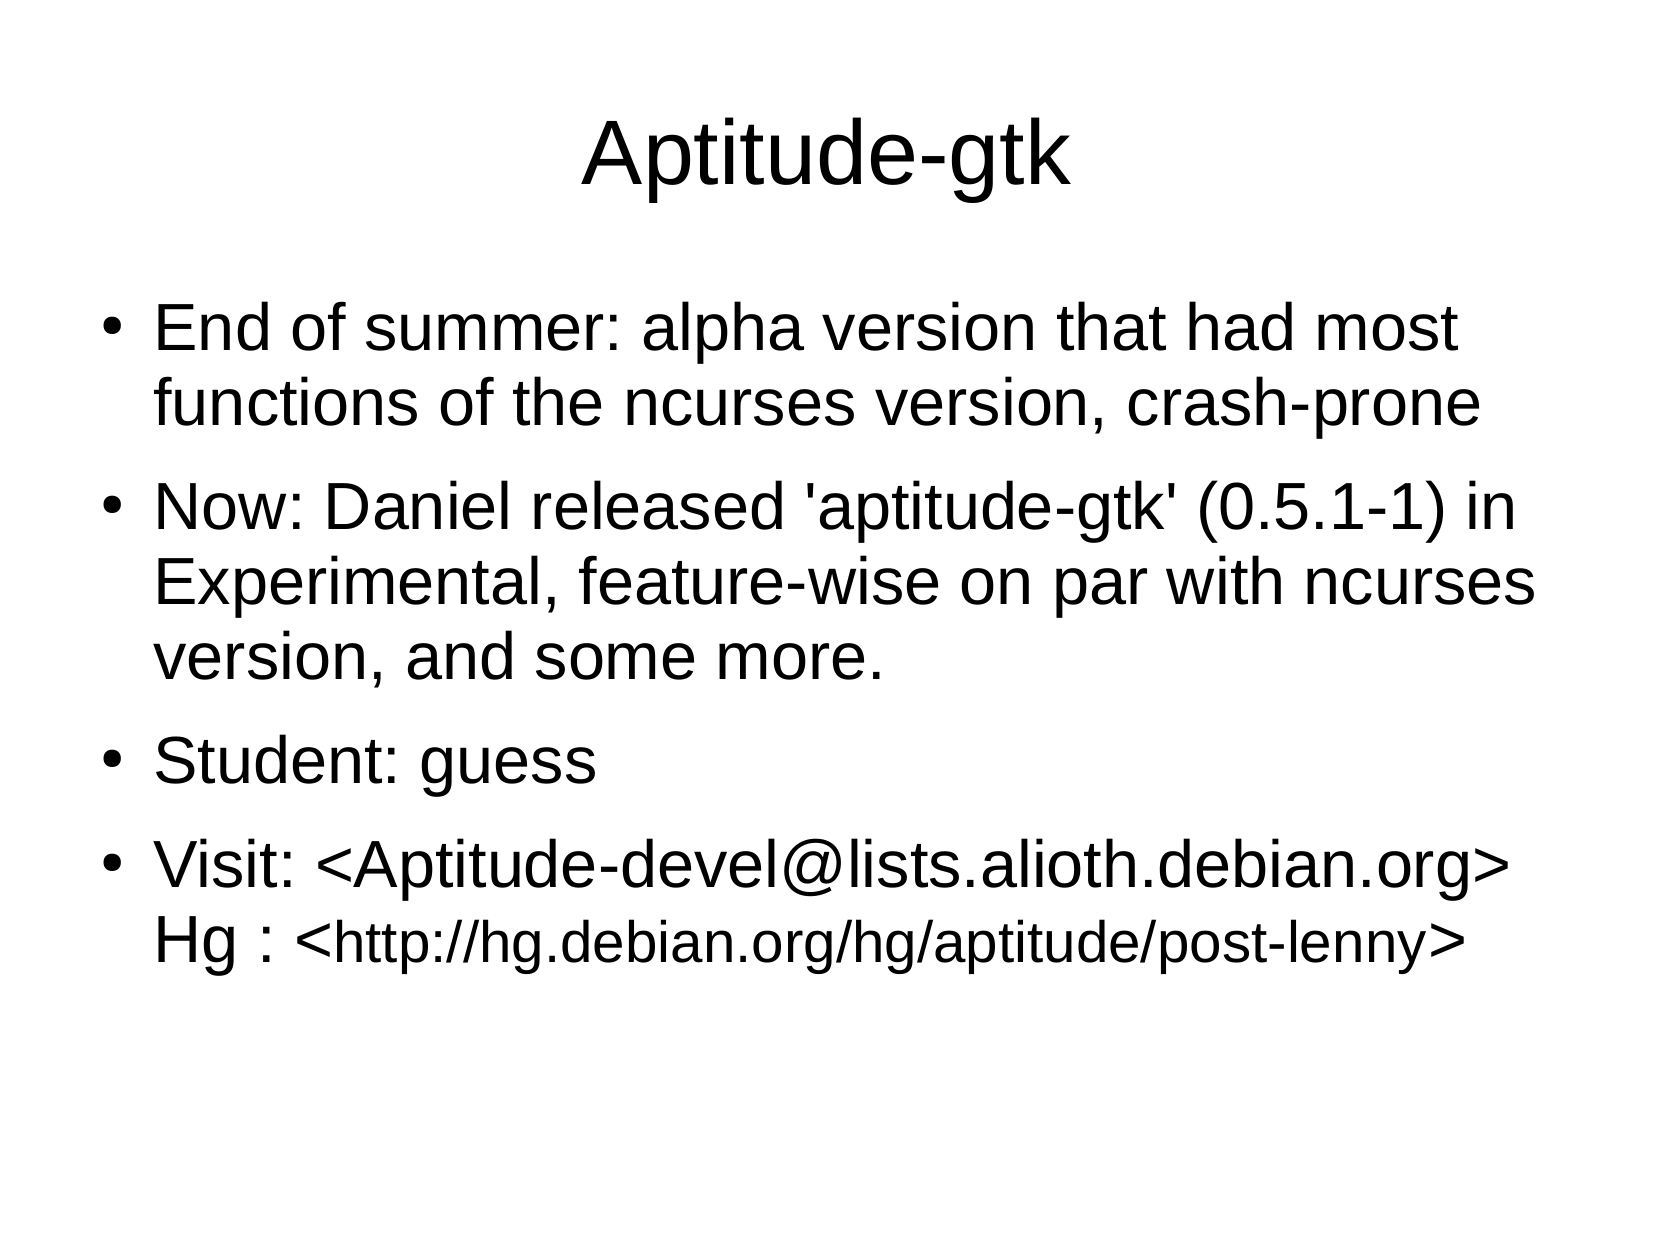

# Aptitude-gtk
End of summer: alpha version that had most functions of the ncurses version, crash-prone
Now: Daniel released 'aptitude-gtk' (0.5.1-1) in Experimental, feature-wise on par with ncurses version, and some more.
Student: guess
Visit: <Aptitude-devel@lists.alioth.debian.org> Hg : <http://hg.debian.org/hg/aptitude/post-lenny>